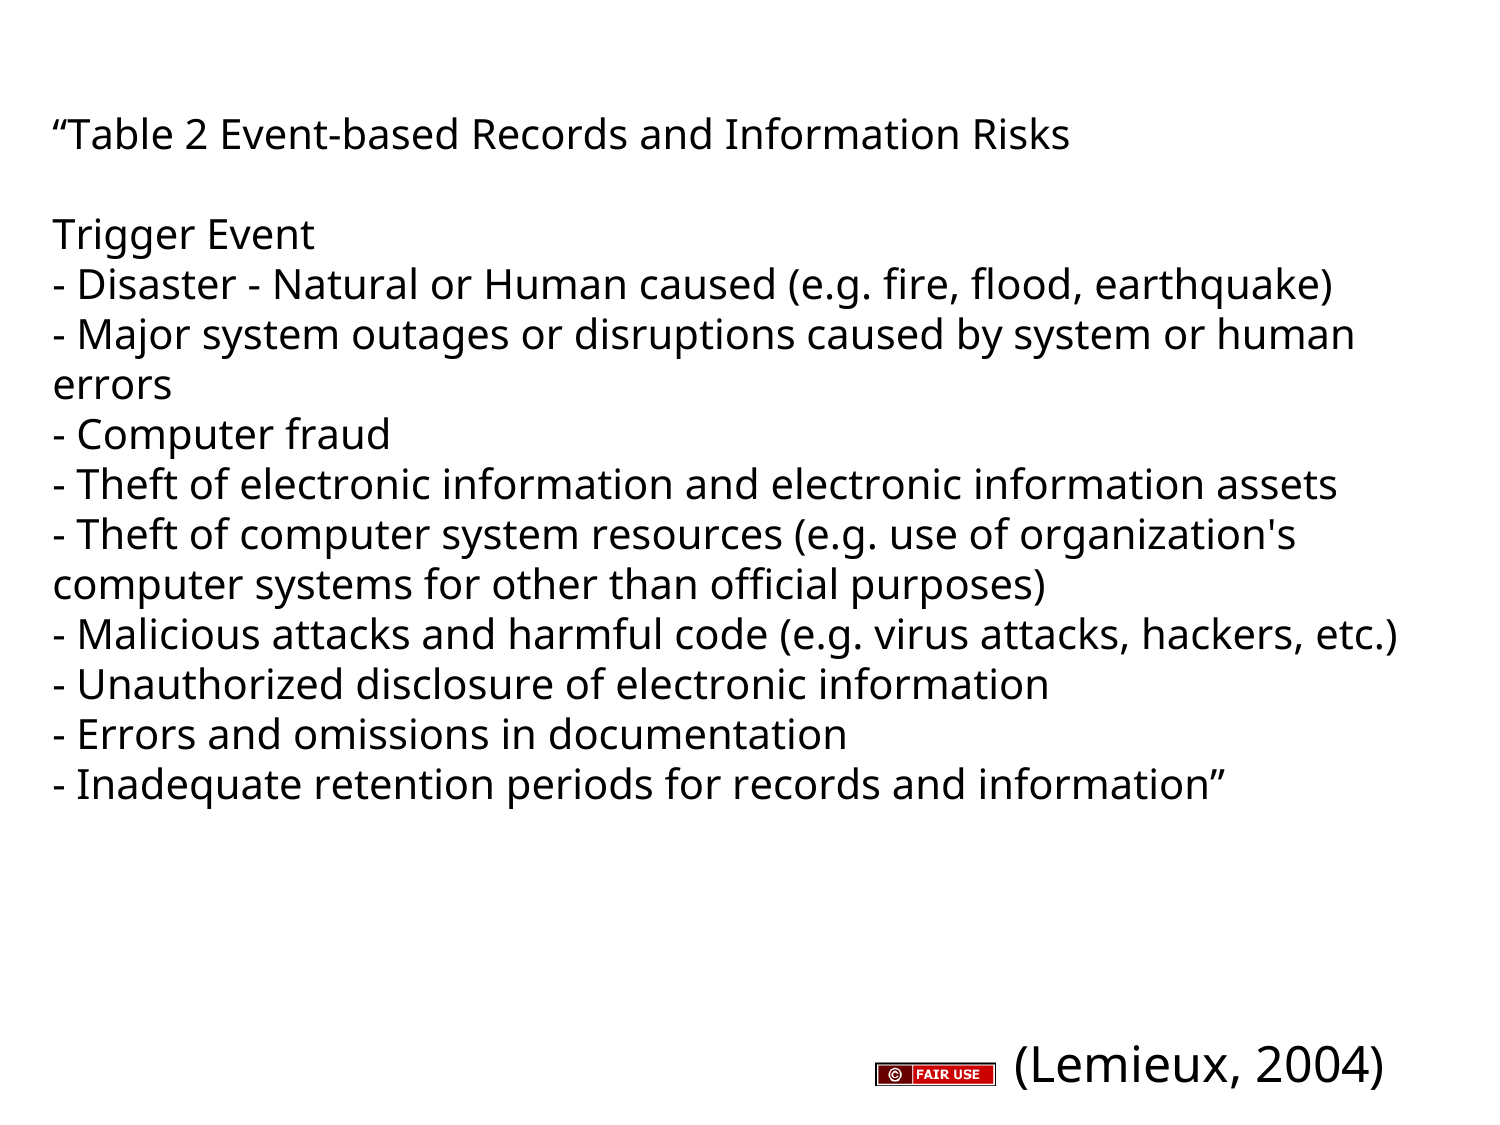

“Table 2 Event-based Records and Information Risks
Trigger Event
- Disaster - Natural or Human caused (e.g. fire, flood, earthquake)
- Major system outages or disruptions caused by system or human errors
- Computer fraud
- Theft of electronic information and electronic information assets
- Theft of computer system resources (e.g. use of organization's computer systems for other than official purposes)
- Malicious attacks and harmful code (e.g. virus attacks, hackers, etc.)
- Unauthorized disclosure of electronic information
- Errors and omissions in documentation
- Inadequate retention periods for records and information”
						(Lemieux, 2004)